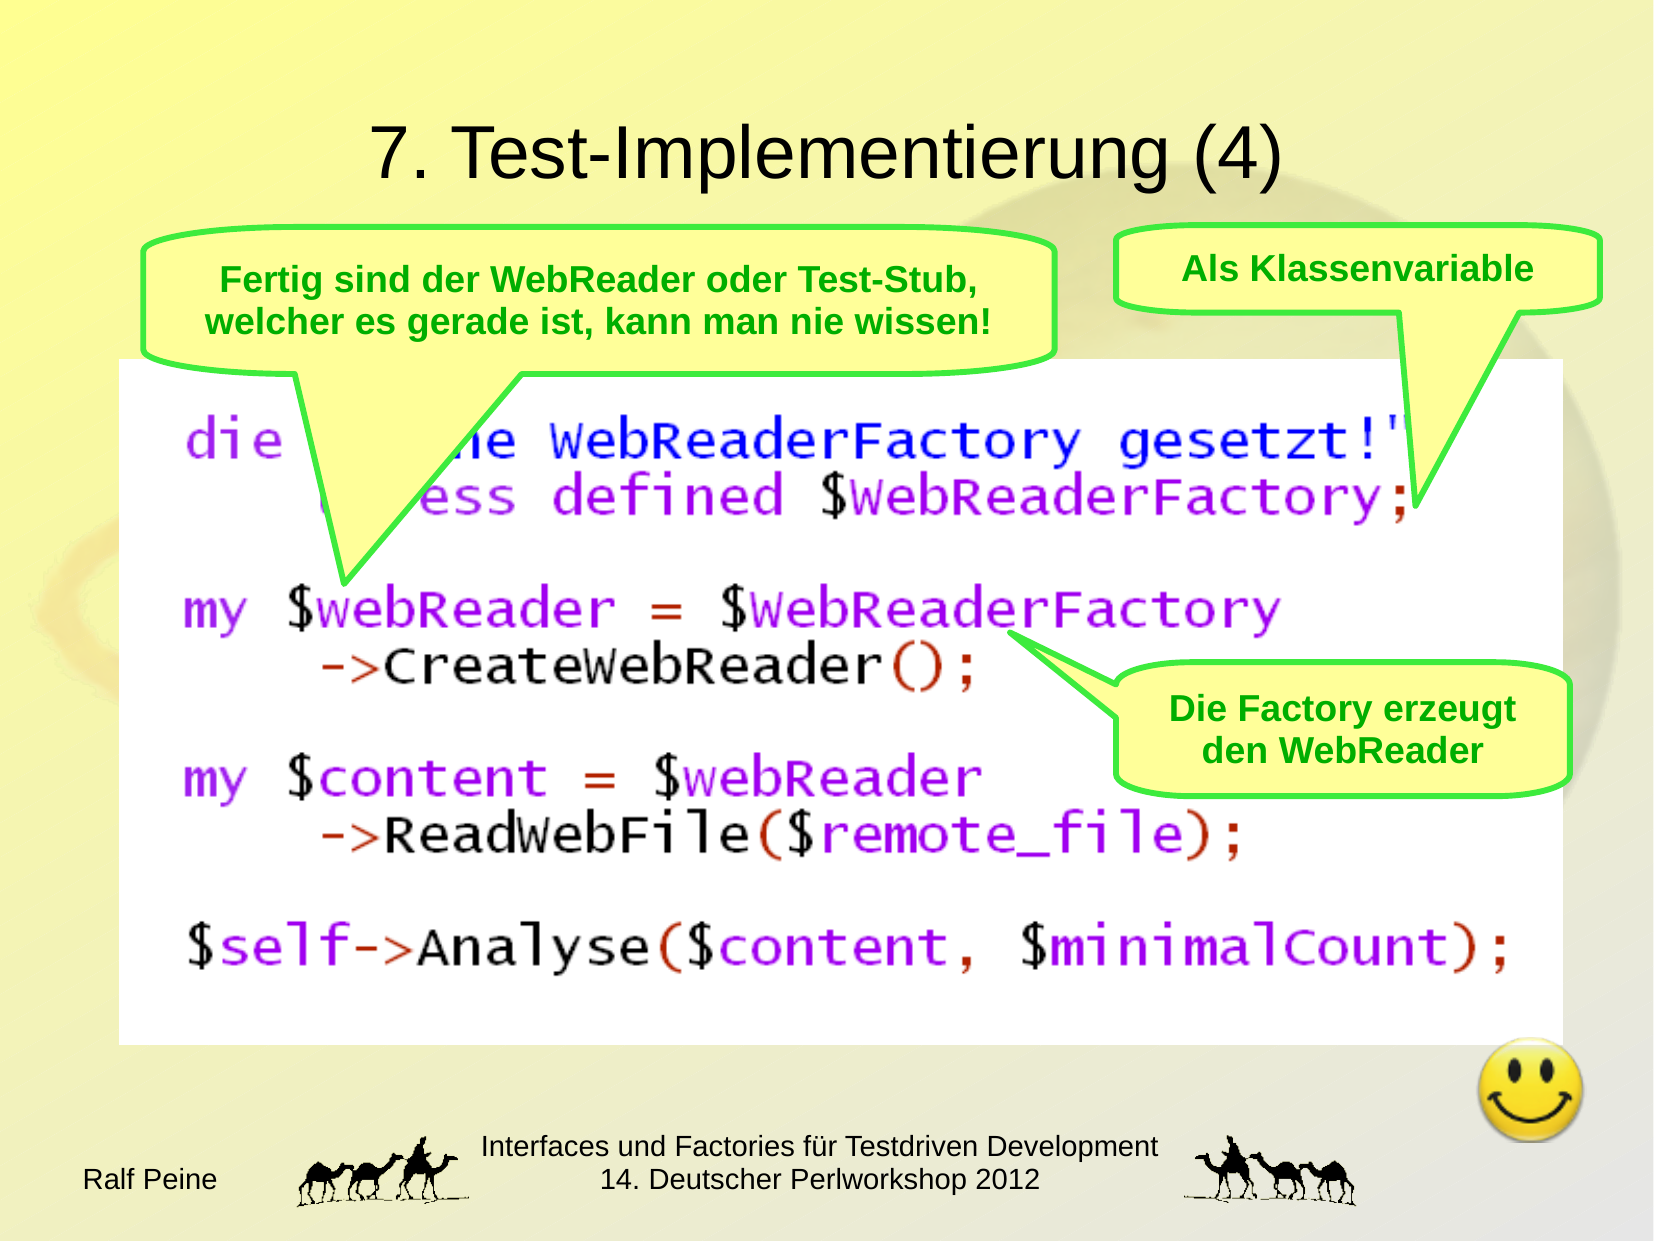

# 7. Test-Implementierung (4)
Als Klassenvariable
Fertig sind der WebReader oder Test-Stub,
welcher es gerade ist, kann man nie wissen!
Die Factory erzeugt
den WebReader